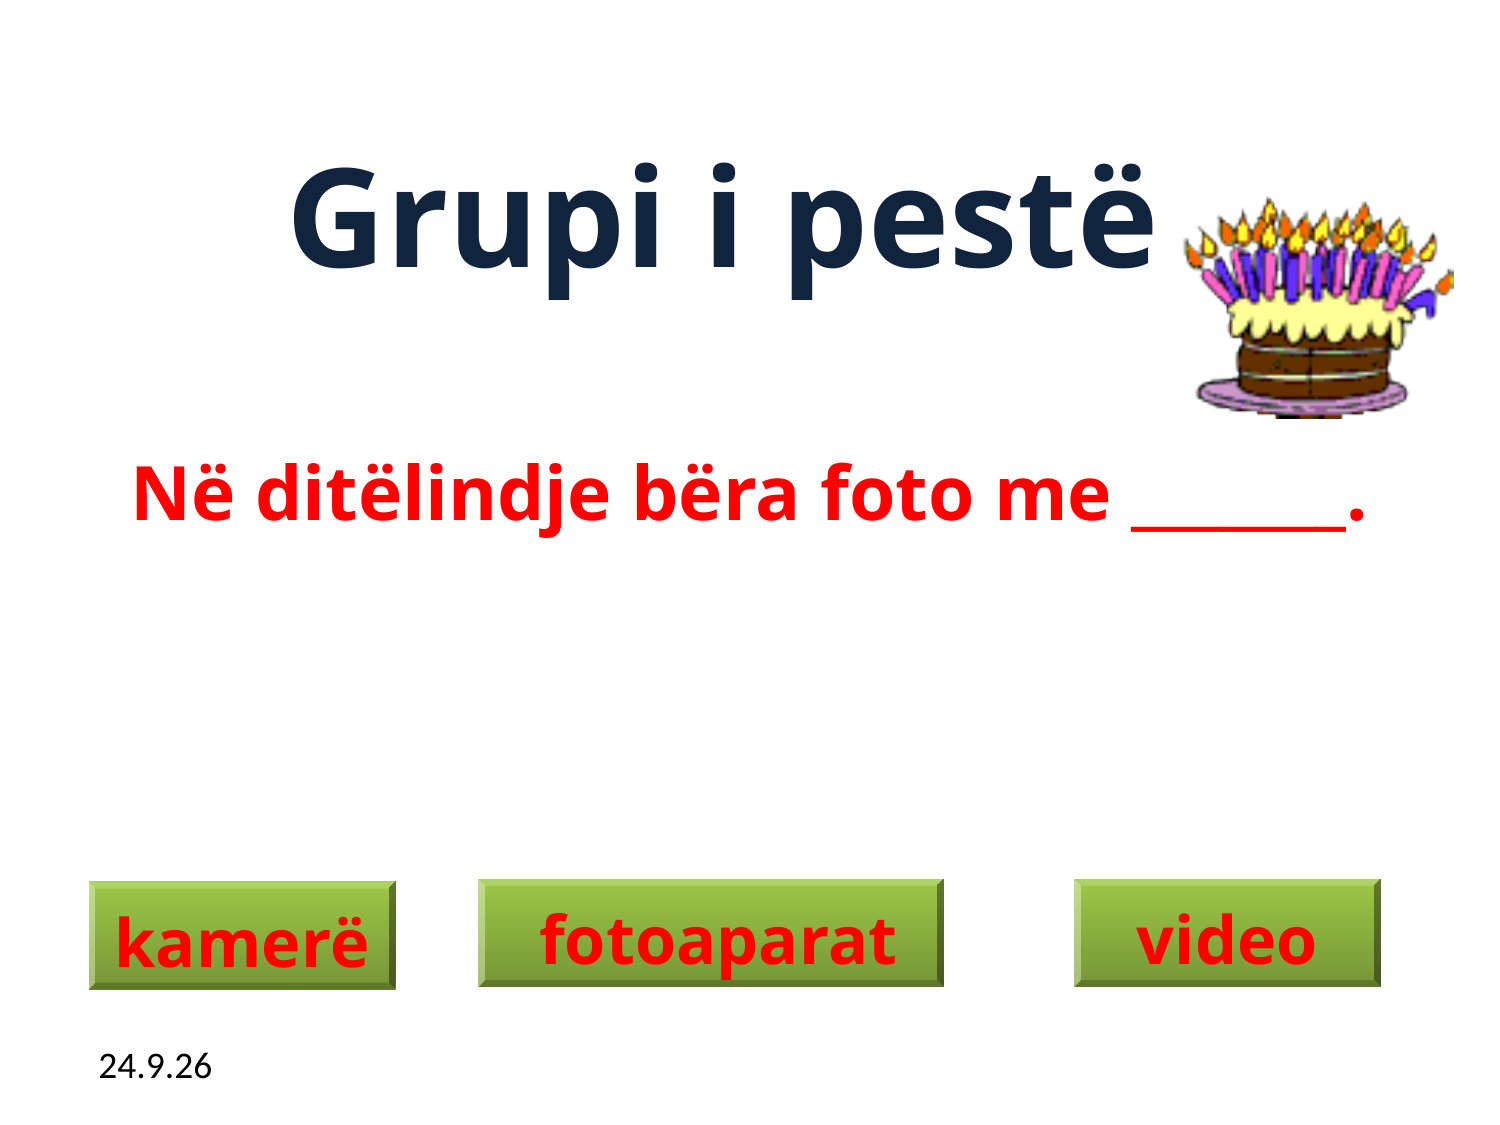

Grupi i pestë
Në ditëlindje bëra foto me _______.
 fotoaparat
video
kamerë